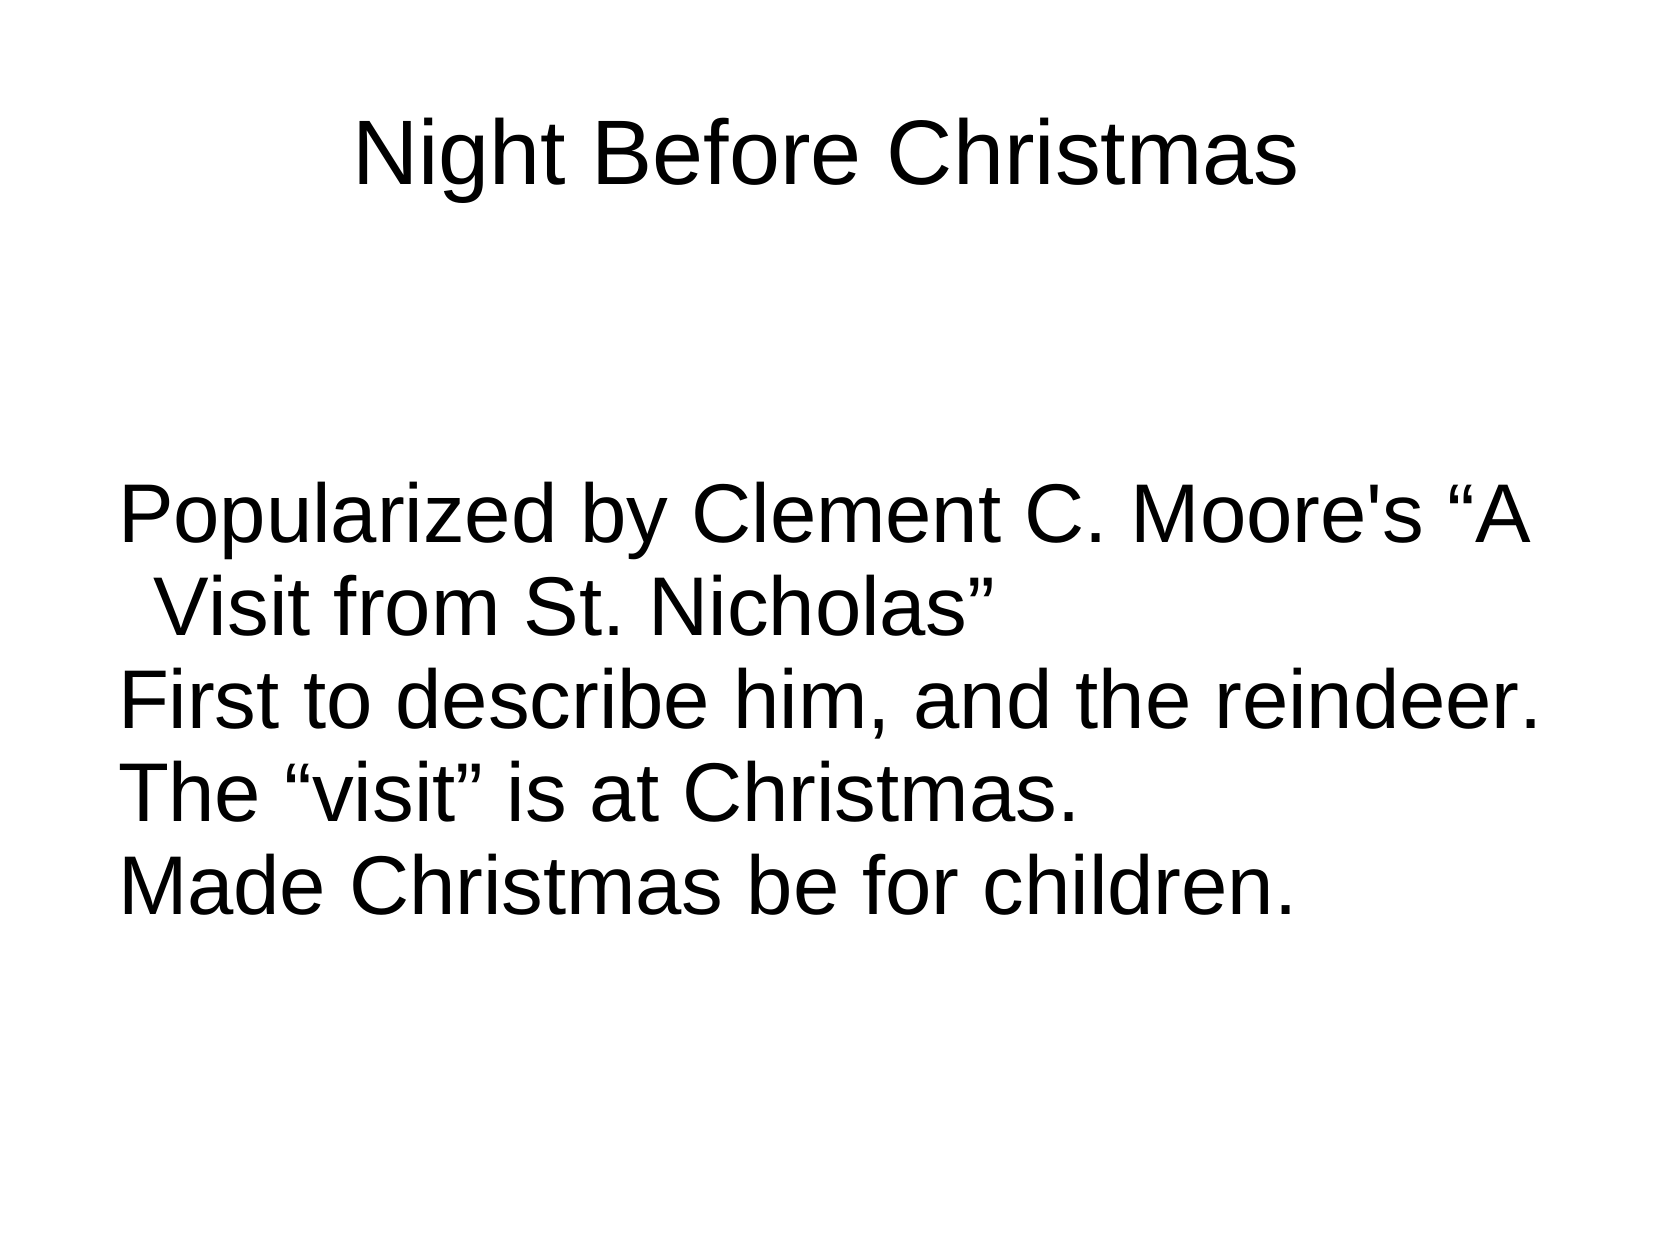

# Night Before Christmas
Popularized by Clement C. Moore's “A Visit from St. Nicholas”
First to describe him, and the reindeer.
The “visit” is at Christmas.
Made Christmas be for children.